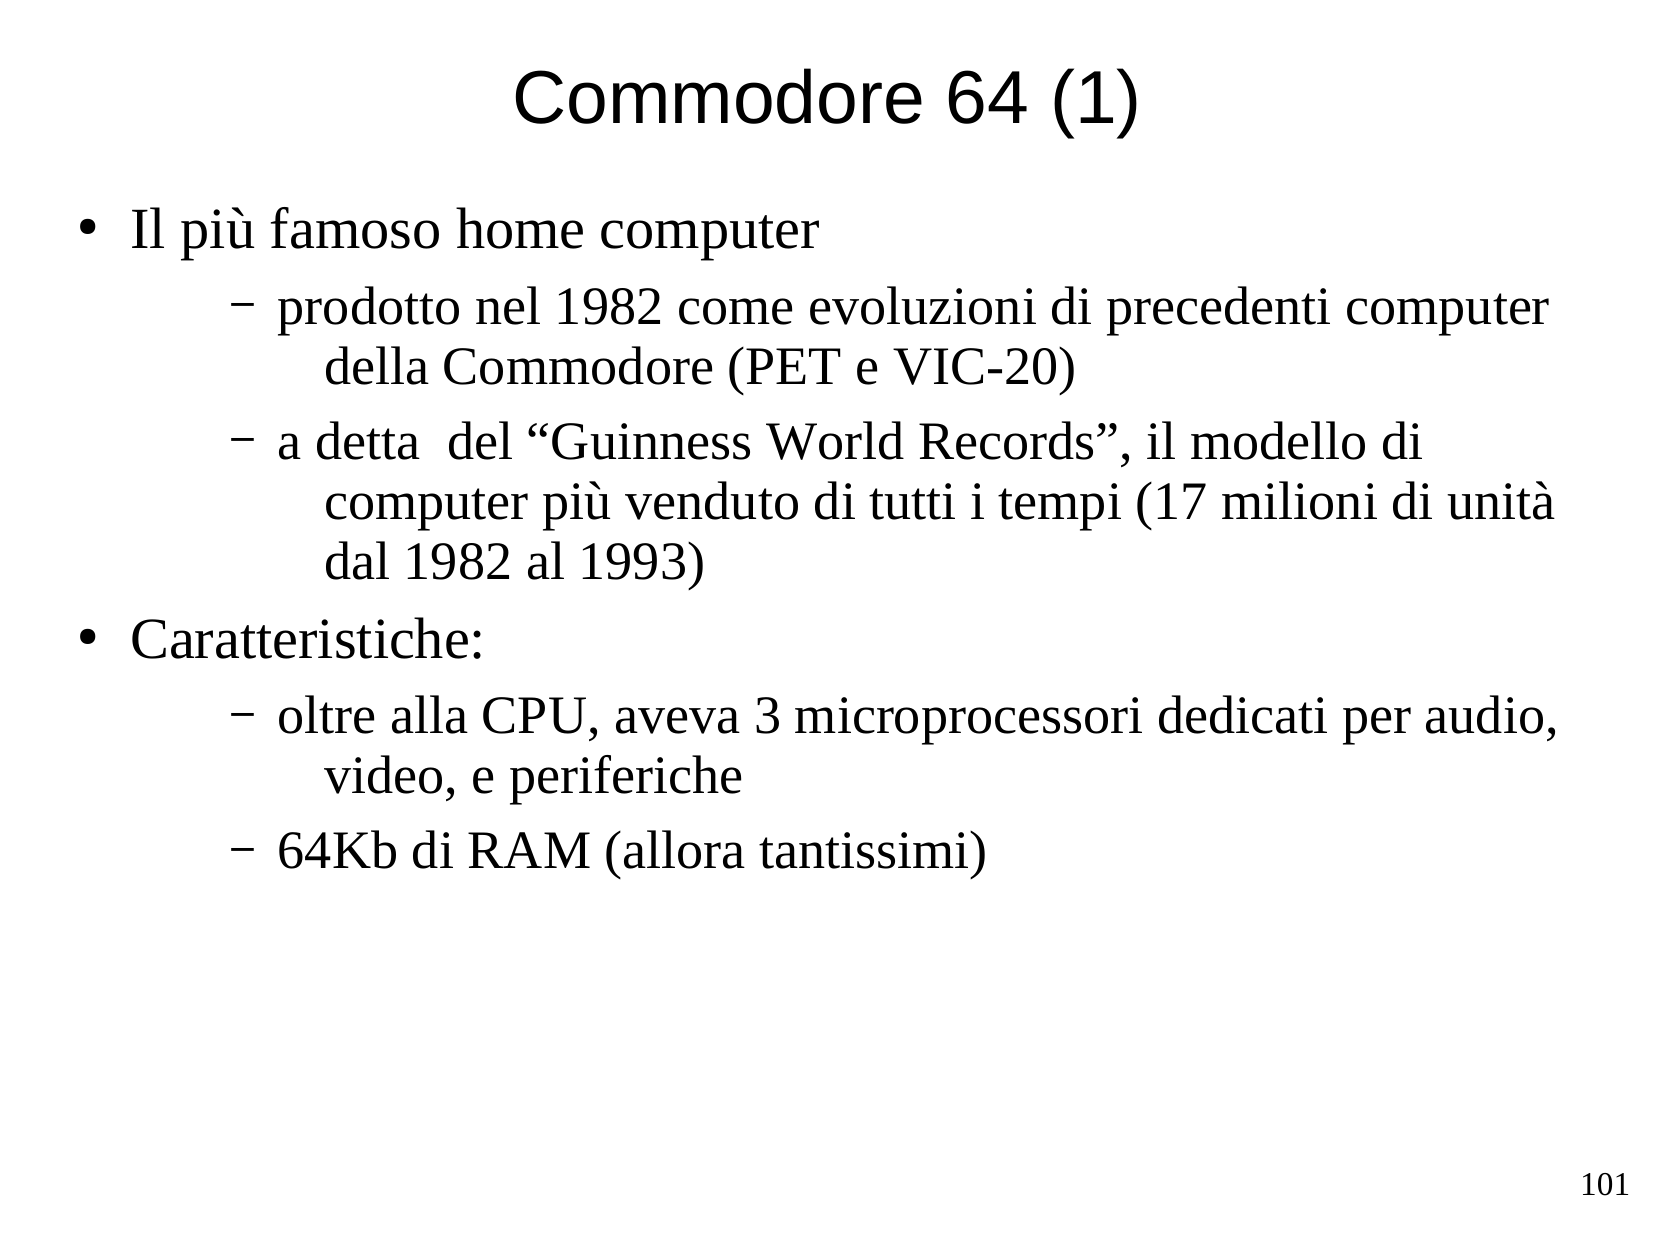

# Commodore 64 (1)
Il più famoso home computer
prodotto nel 1982 come evoluzioni di precedenti computer della Commodore (PET e VIC-20)
a detta del “Guinness World Records”, il modello di computer più venduto di tutti i tempi (17 milioni di unità dal 1982 al 1993)
Caratteristiche:
oltre alla CPU, aveva 3 microprocessori dedicati per audio, video, e periferiche
64Kb di RAM (allora tantissimi)